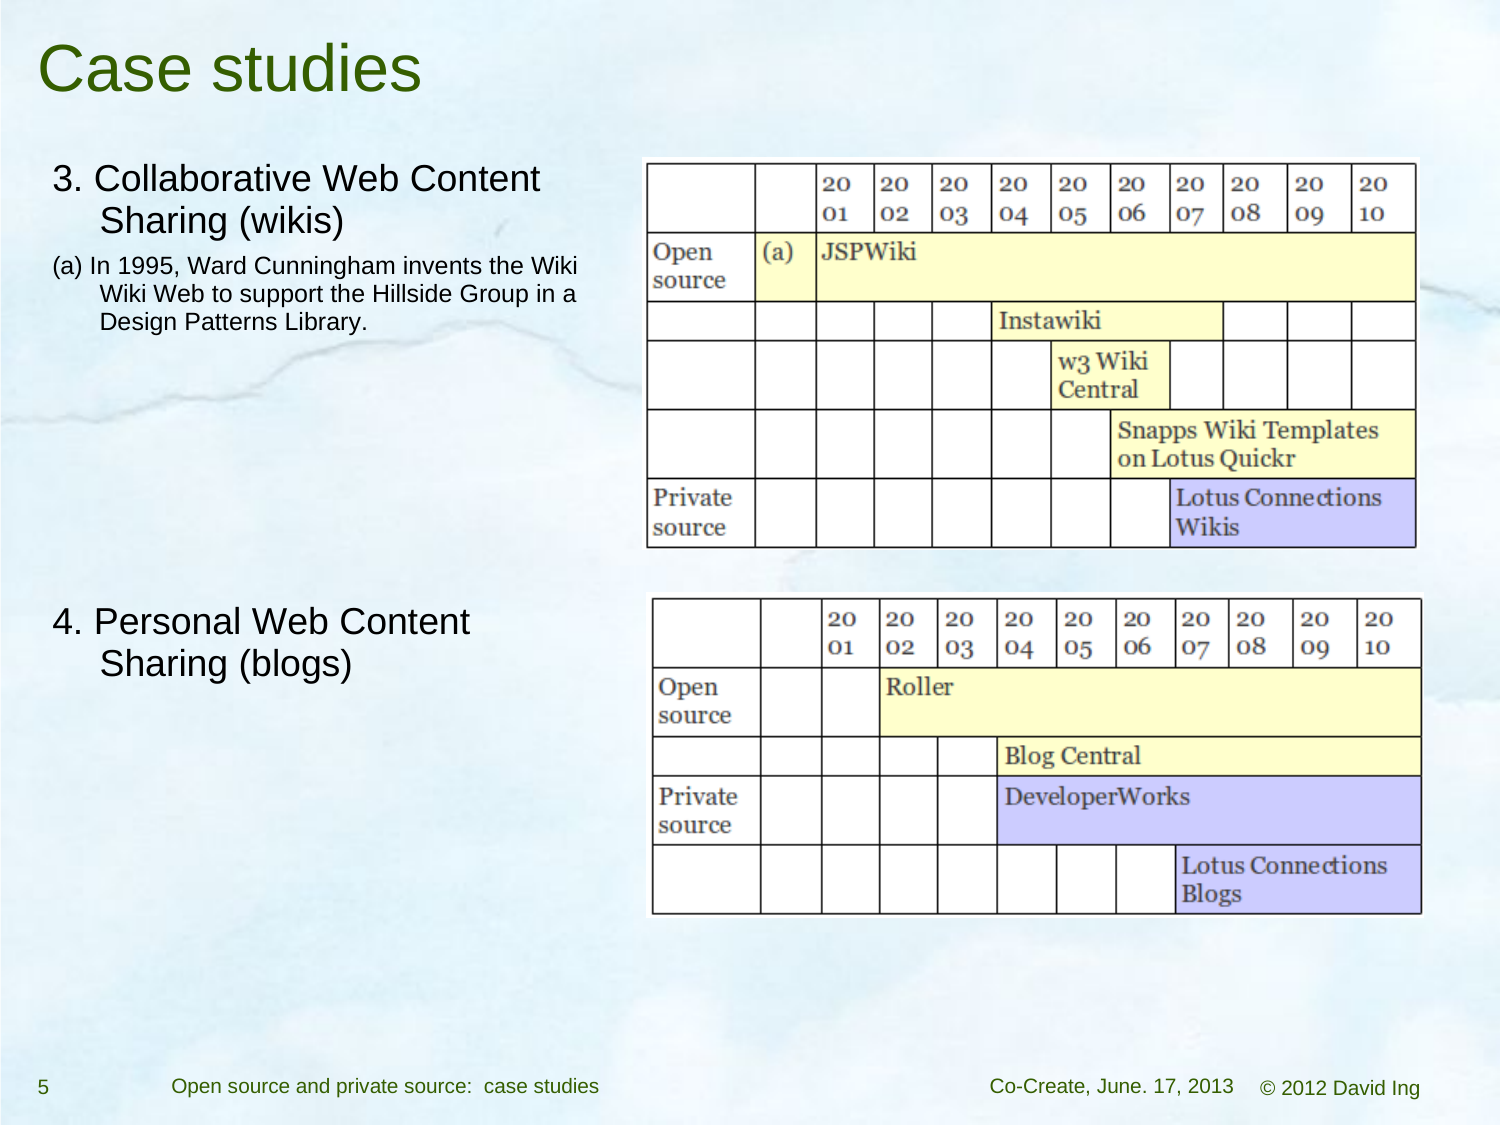

# Case studies
3. Collaborative Web Content Sharing (wikis)
(a) In 1995, Ward Cunningham invents the Wiki Wiki Web to support the Hillside Group in a Design Patterns Library.
4. Personal Web Content Sharing (blogs)
Open source and private source: case studies
Co-Create, June. 17, 2013
5